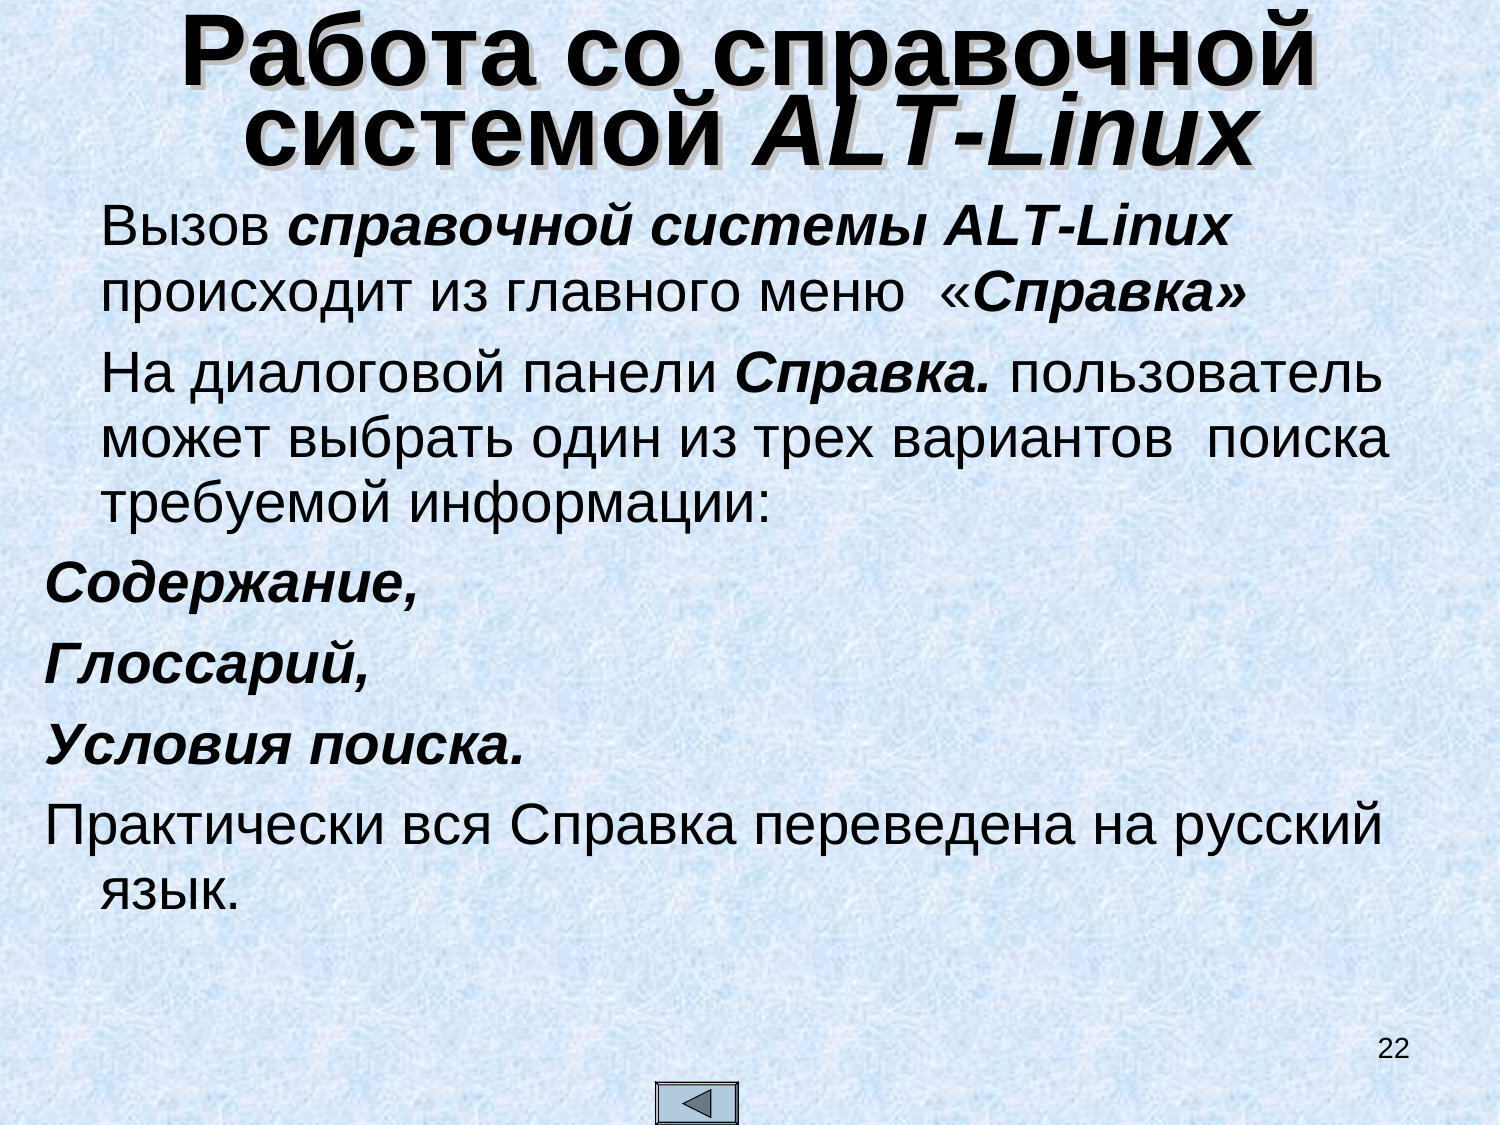

# Работа со справочной системой ALT-Linux
	Вызов справочной системы ALT-Linux происходит из главного меню «Справка»
	На диалоговой панели Справка. пользователь может выбрать один из трех вариантов поиска требуемой информации:
Содержание,
Глоссарий,
Условия поиска.
Практически вся Справка переведена на русский язык.
22